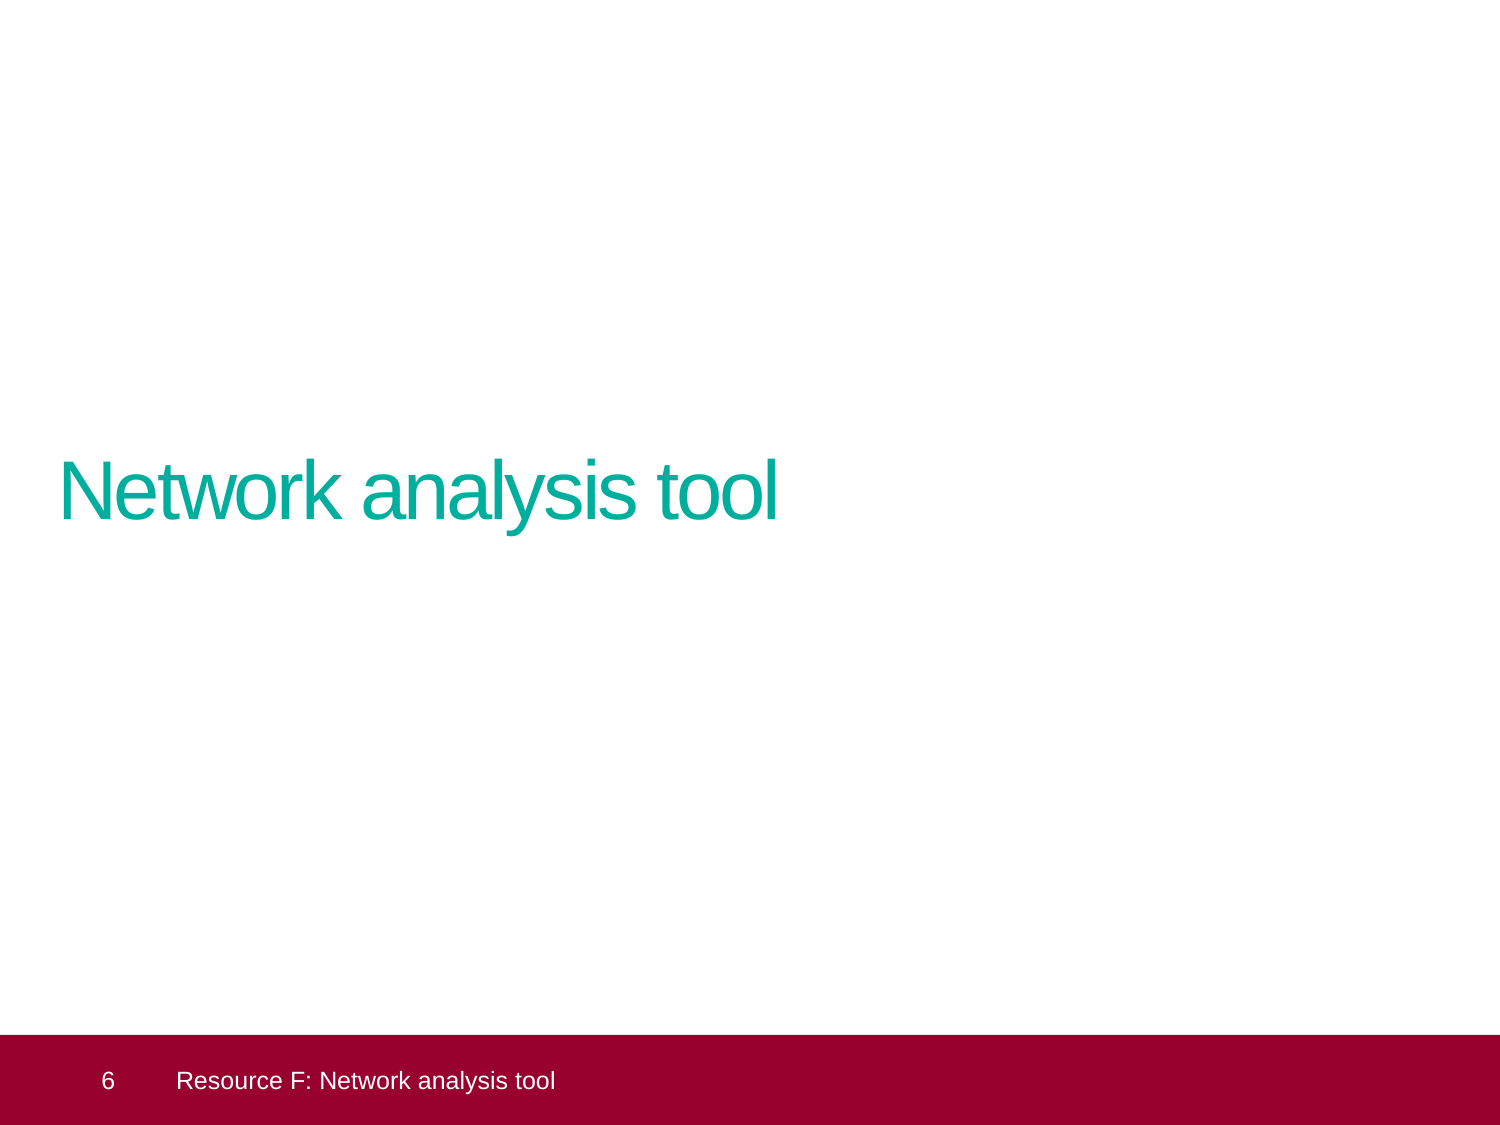

# Network analysis tool
 6
Resource F: Network analysis tool